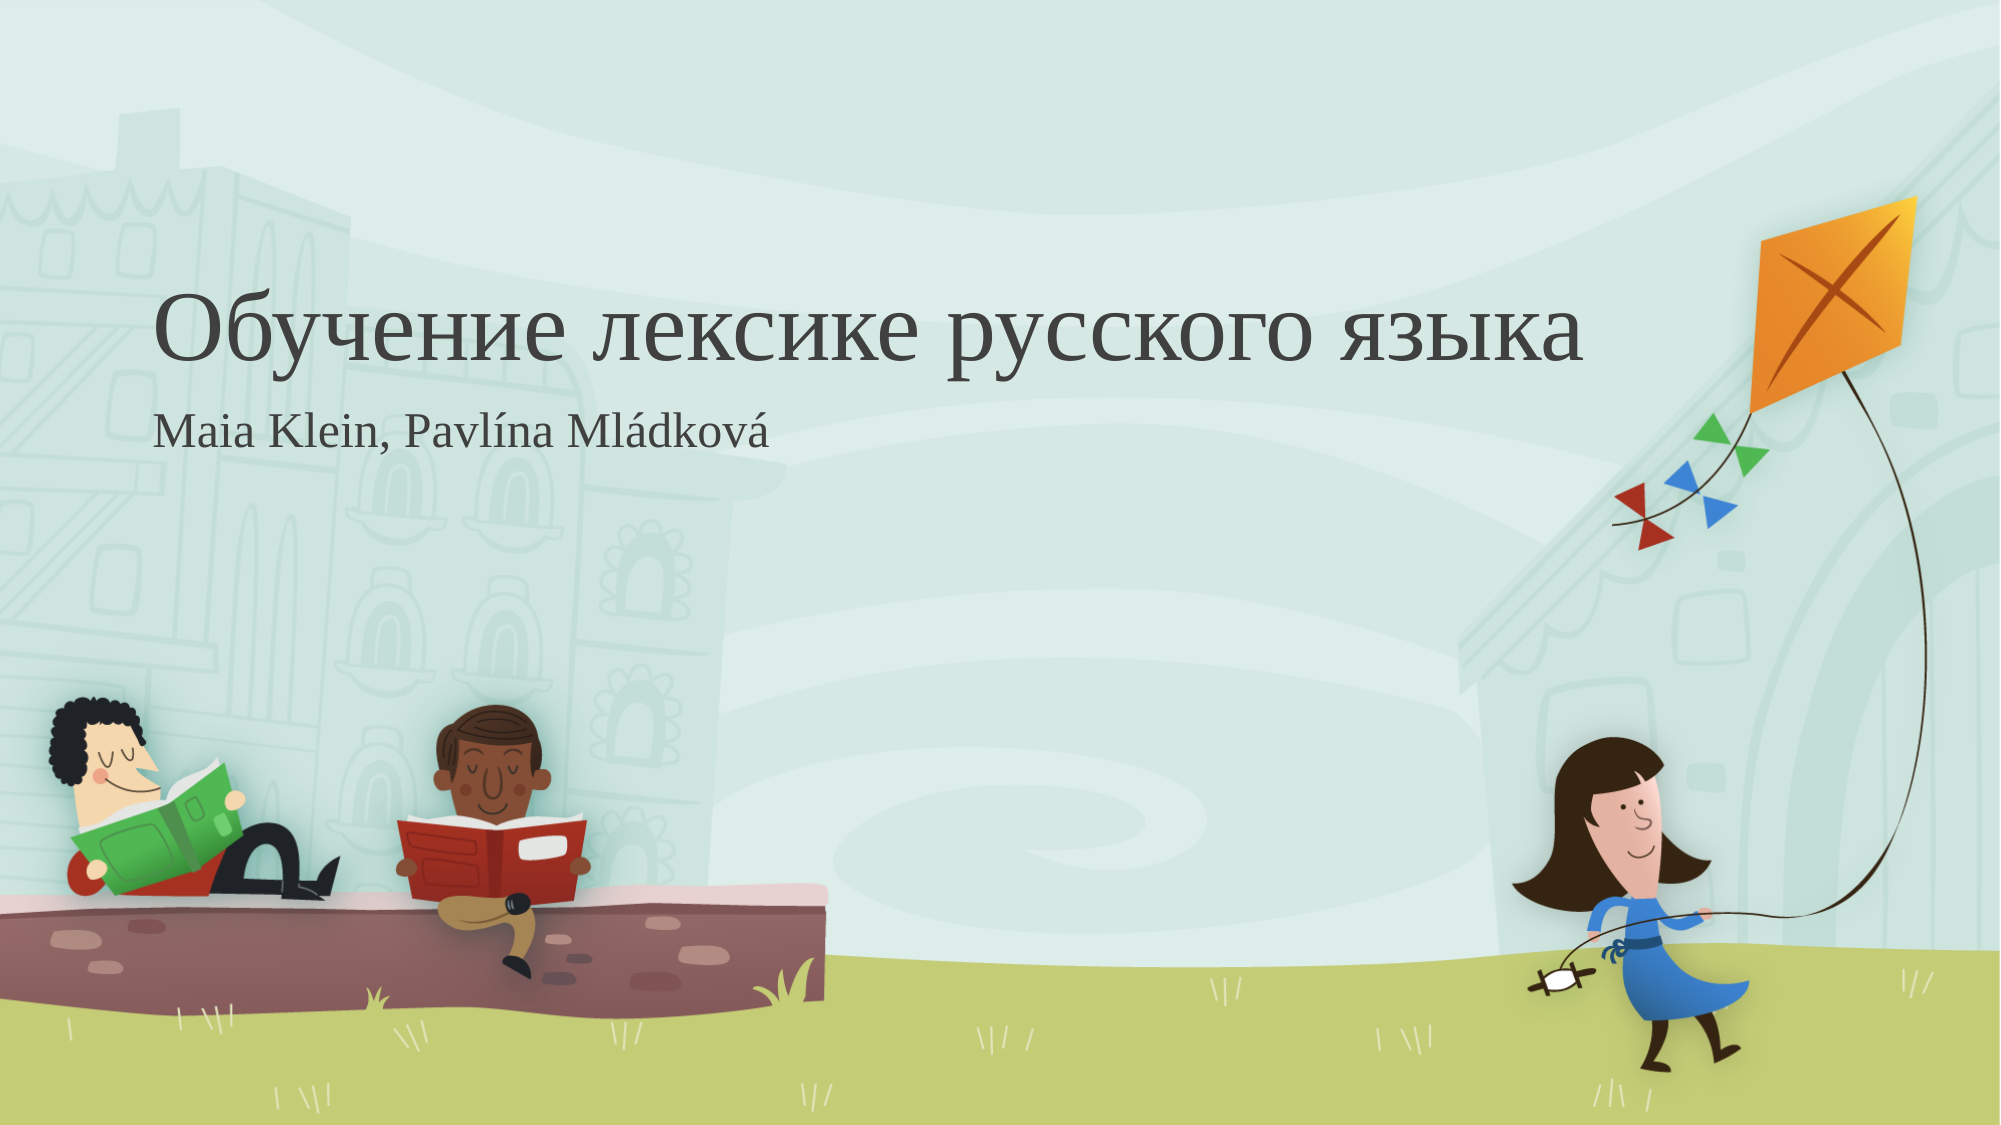

# Обучение лексике русского языка
Maia Klein, Pavlína Mládková